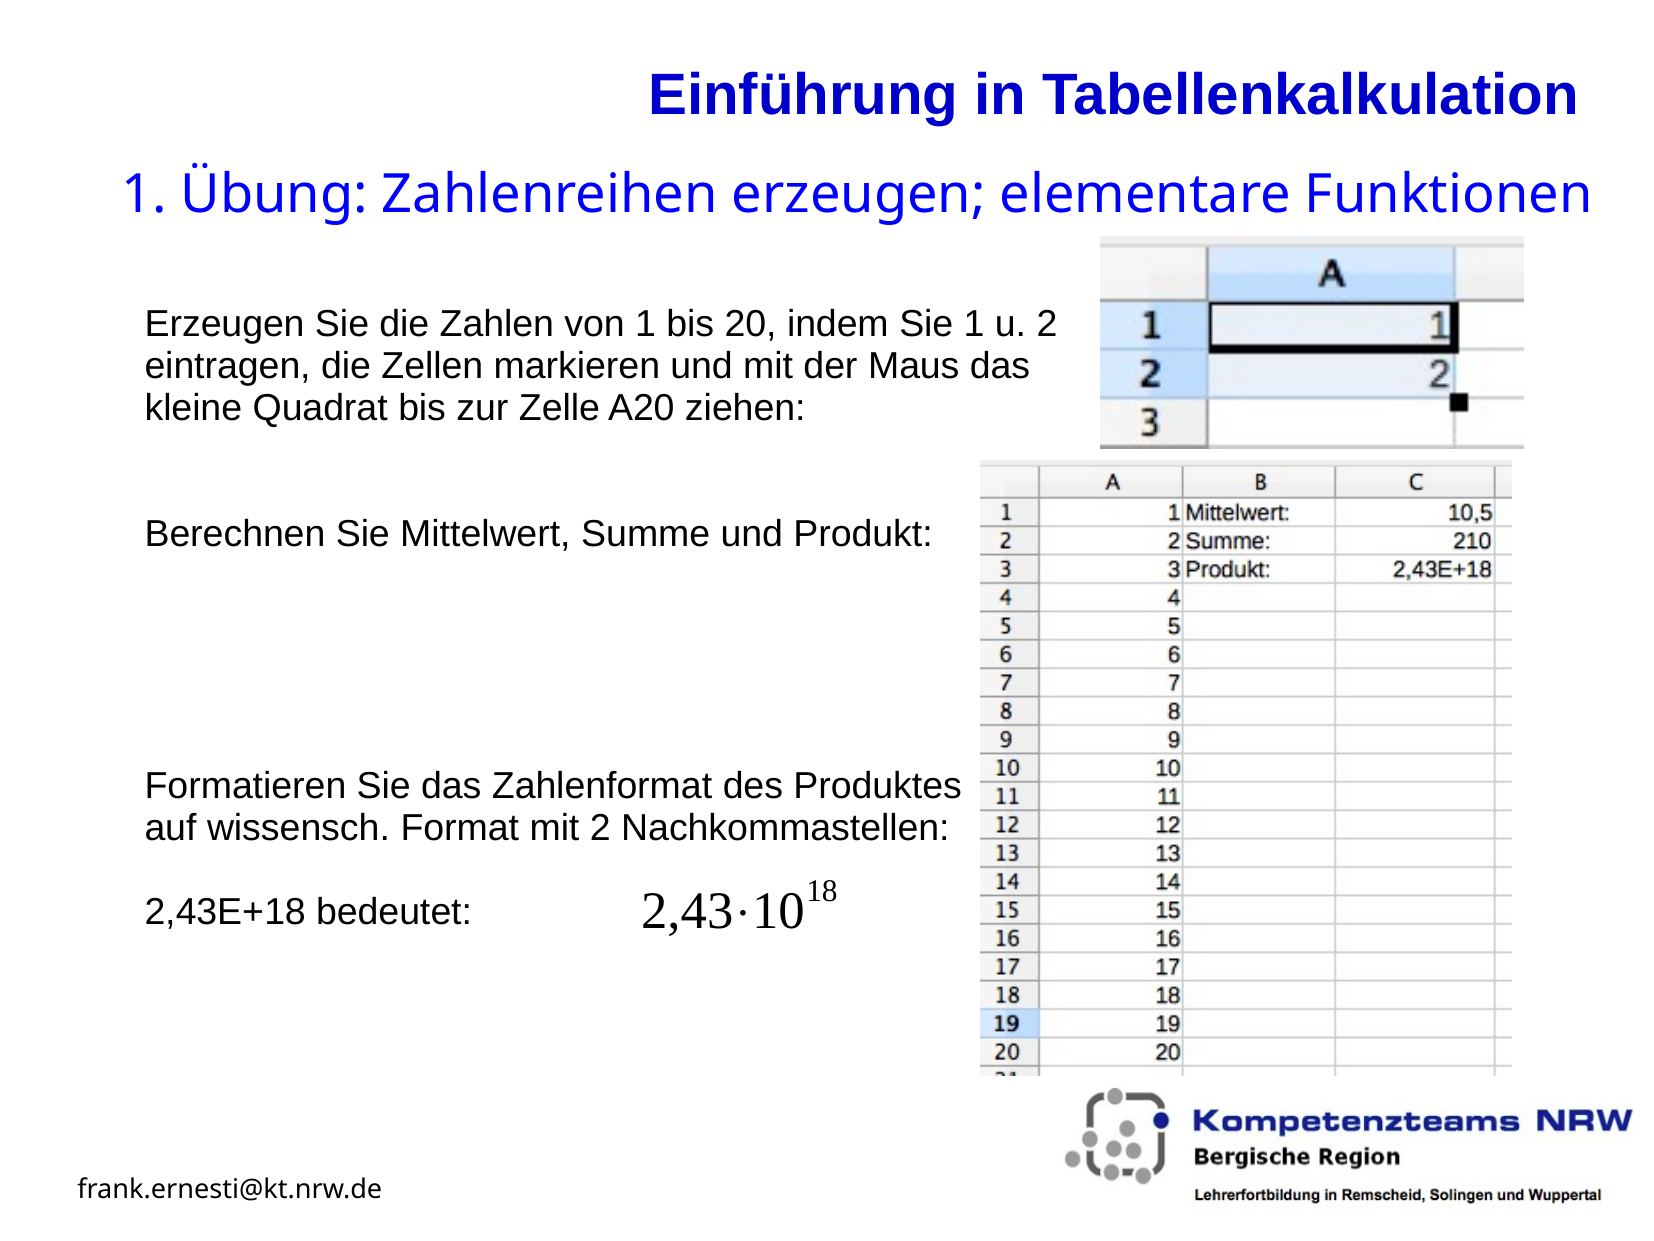

| | Einführung in Tabellenkalkulation |
| --- | --- |
1. Übung: Zahlenreihen erzeugen; elementare Funktionen
Erzeugen Sie die Zahlen von 1 bis 20, indem Sie 1 u. 2
eintragen, die Zellen markieren und mit der Maus das
kleine Quadrat bis zur Zelle A20 ziehen:
Berechnen Sie Mittelwert, Summe und Produkt:
Formatieren Sie das Zahlenformat des Produktes
auf wissensch. Format mit 2 Nachkommastellen:
2,43E+18 bedeutet:
frank.ernesti@kt.nrw.de